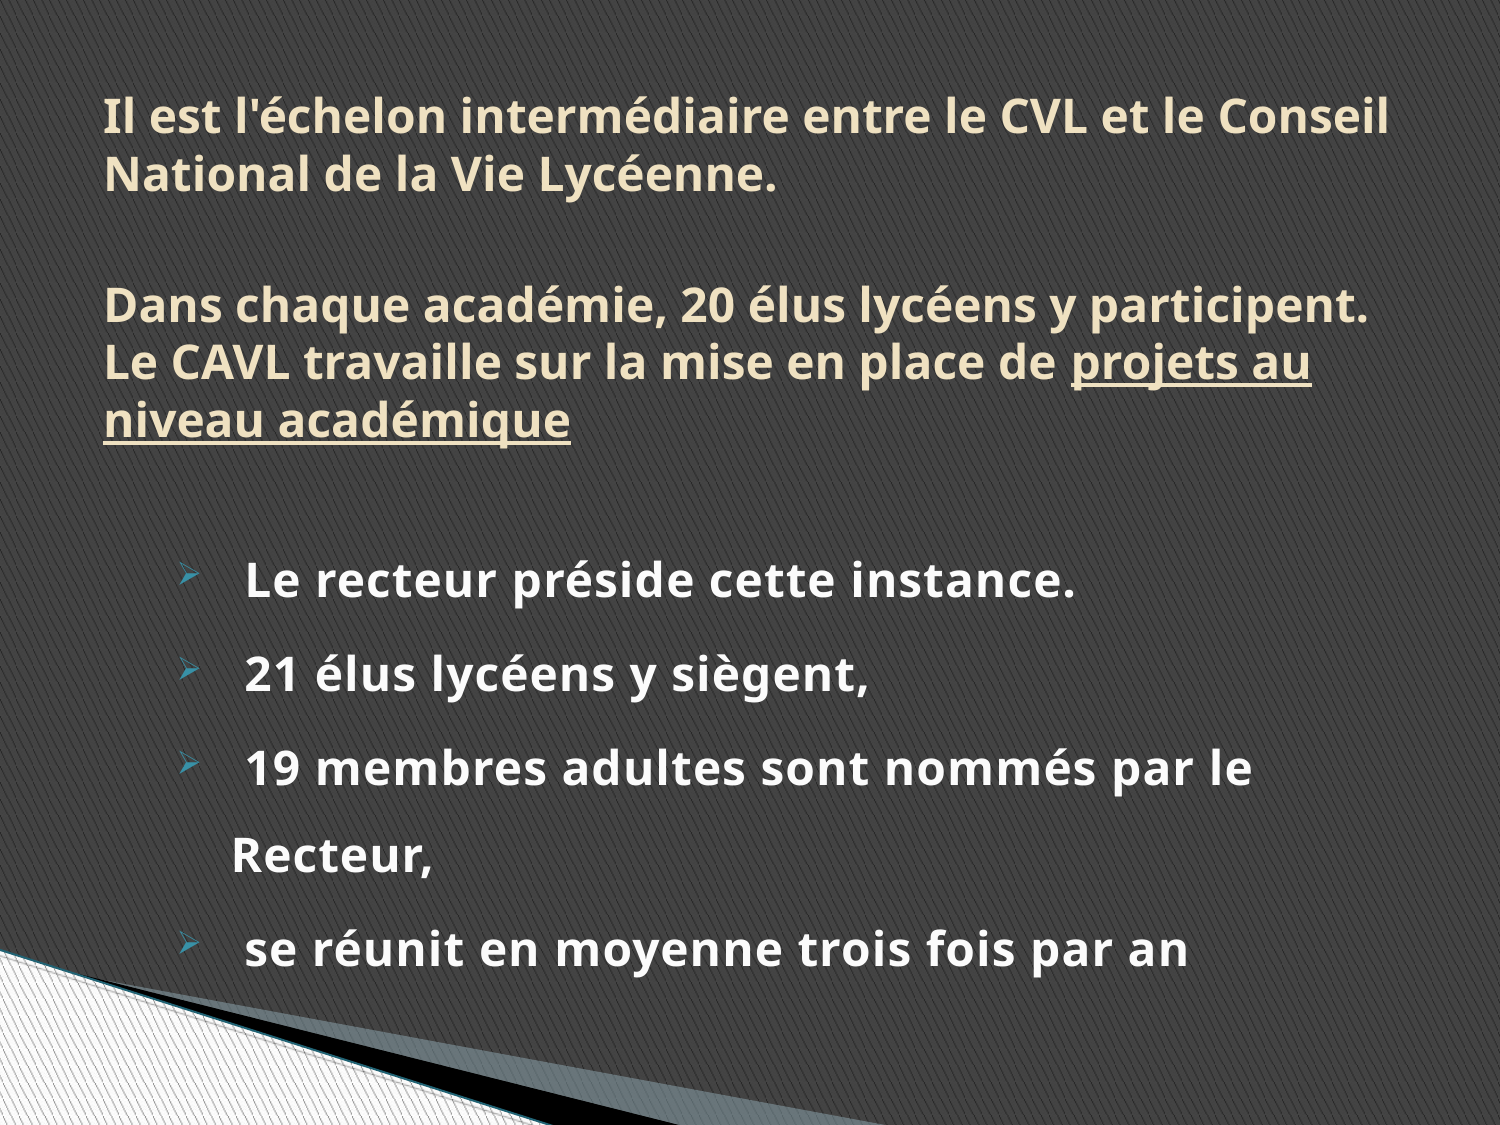

# Il est l'échelon intermédiaire entre le CVL et le Conseil National de la Vie Lycéenne.
Dans chaque académie, 20 élus lycéens y participent. Le CAVL travaille sur la mise en place de projets au niveau académique
 Le recteur préside cette instance.
 21 élus lycéens y siègent,
 19 membres adultes sont nommés par le Recteur,
 se réunit en moyenne trois fois par an